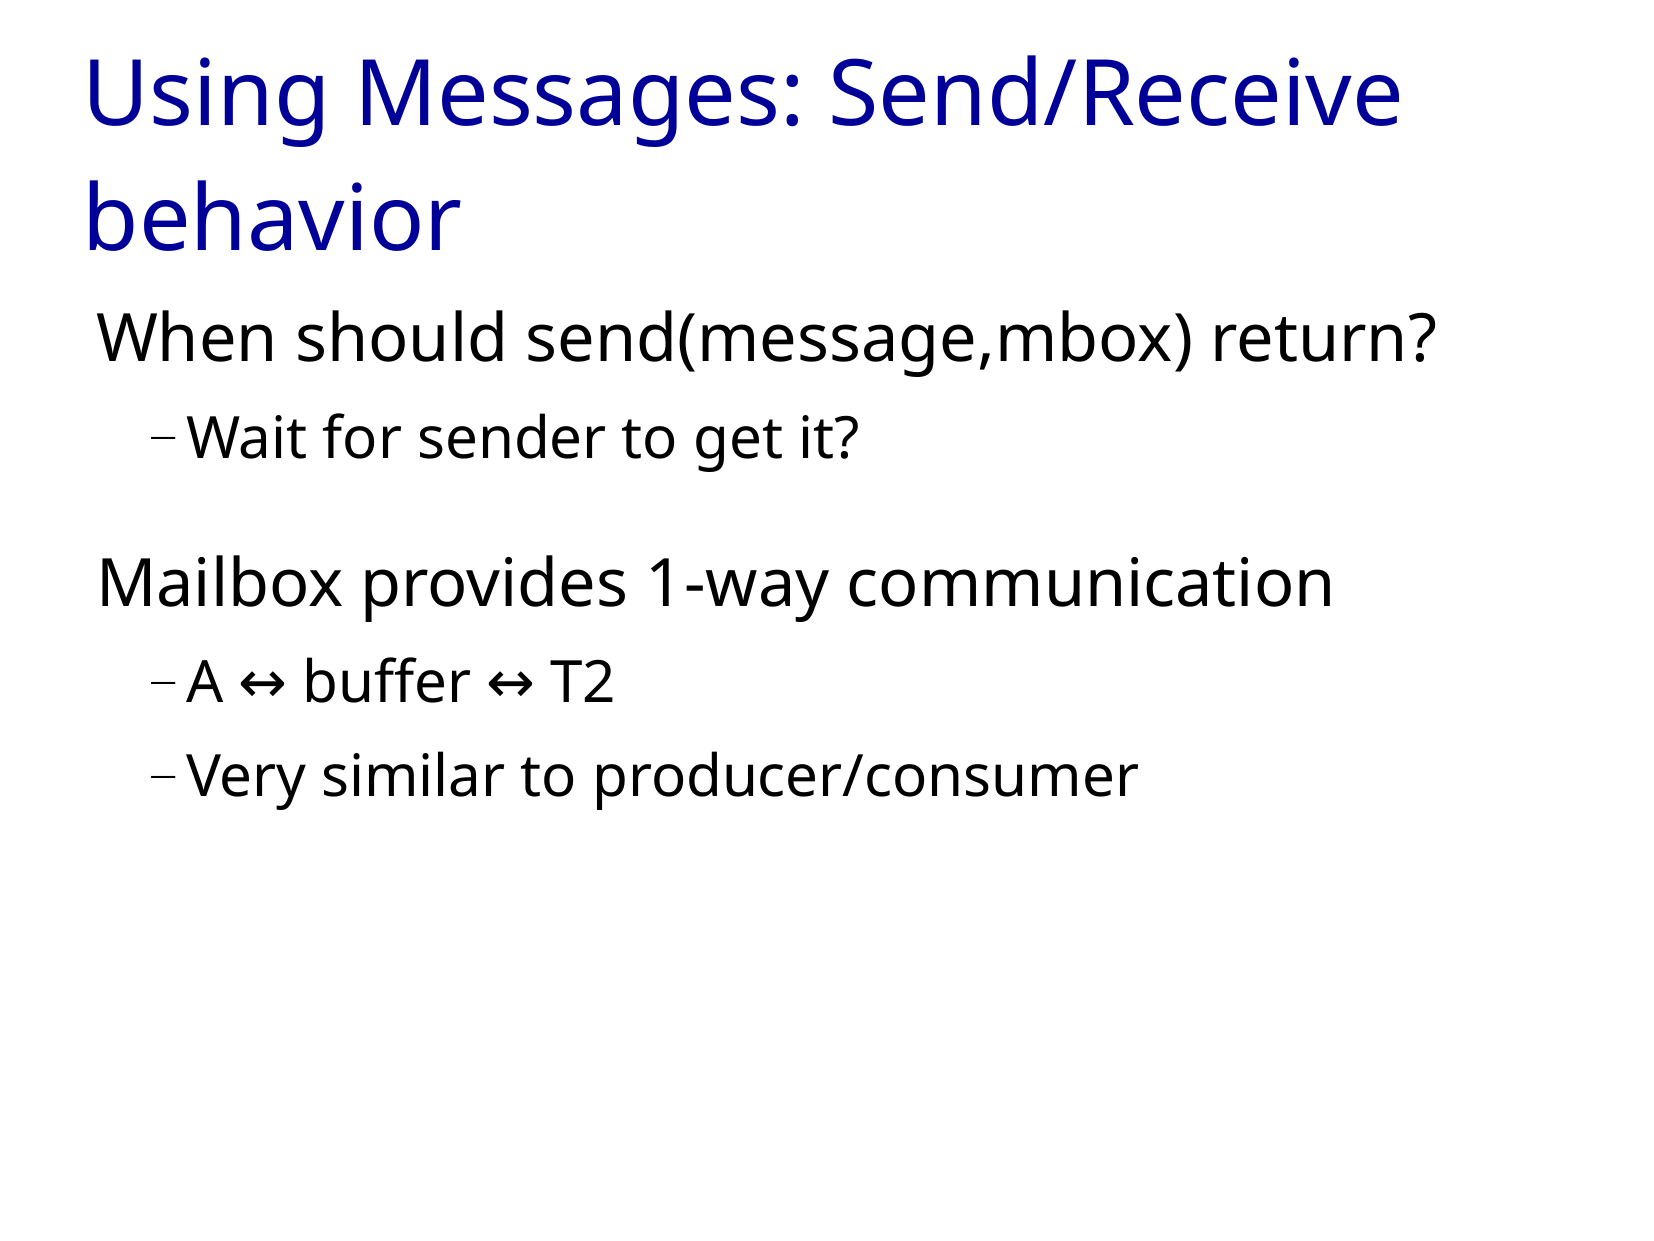

# Using Messages: Send/Receive behavior
When should send(message,mbox) return?
Wait for sender to get it?
Mailbox provides 1-way communication
A ↔ buffer ↔ T2
Very similar to producer/consumer